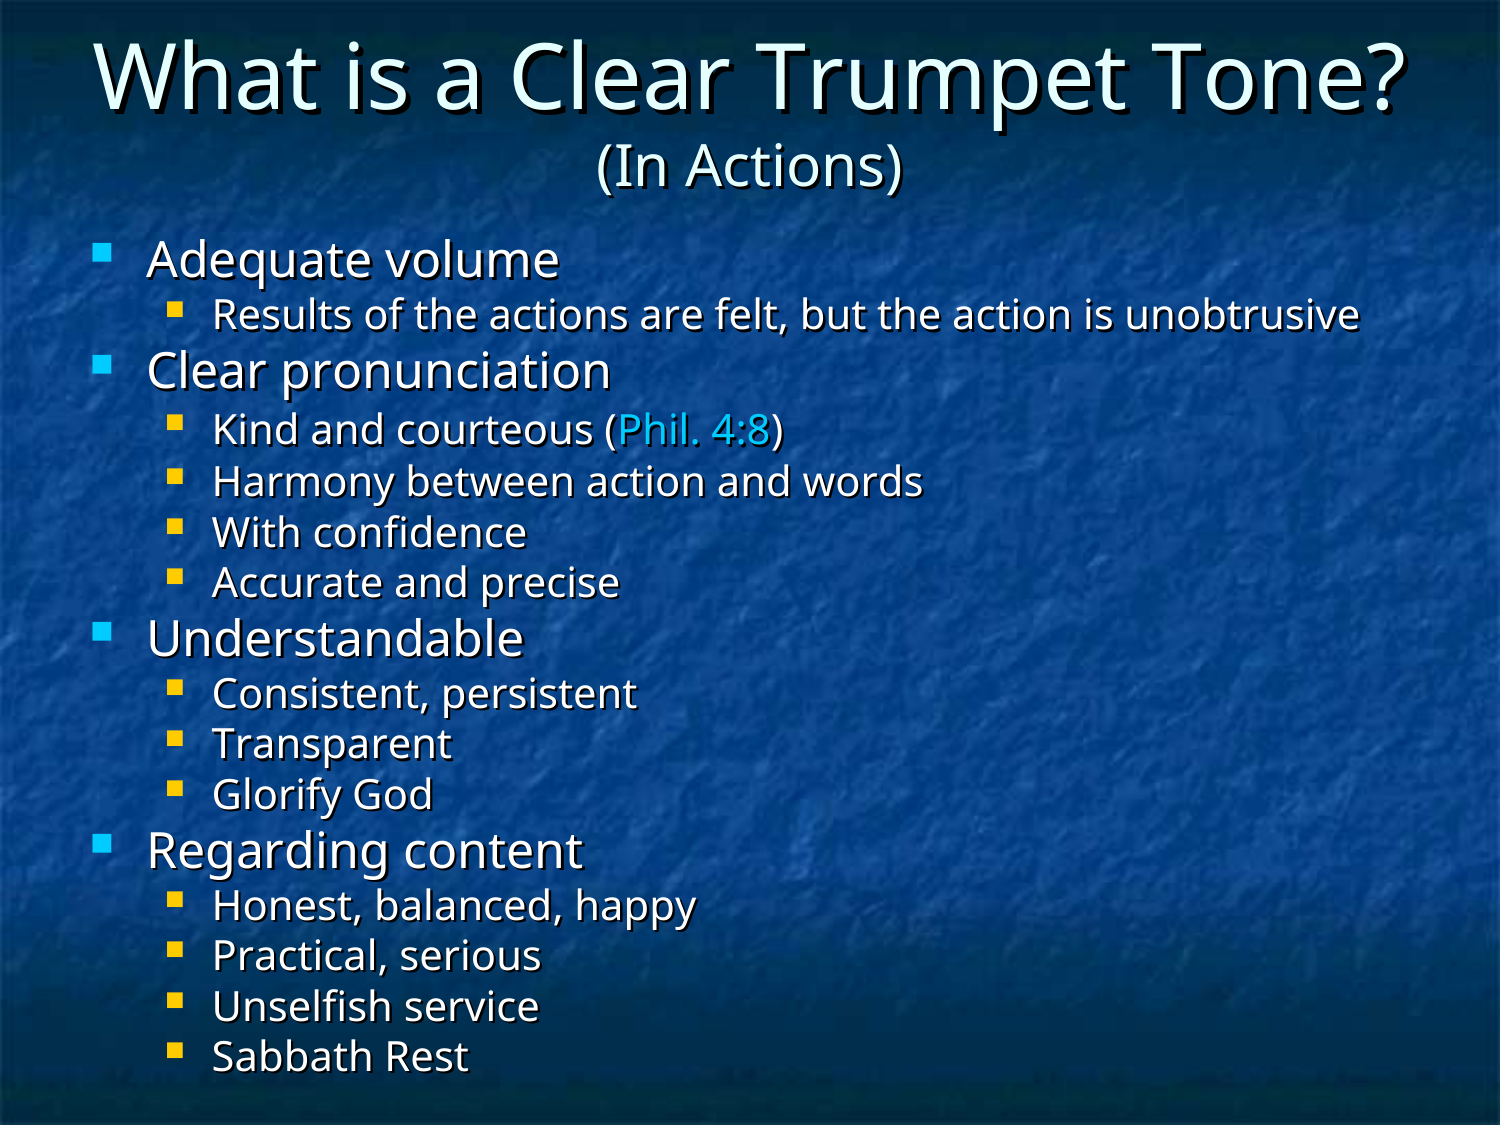

# What is a Clear Trumpet Tone? (In Actions)
Adequate volume
Results of the actions are felt, but the action is unobtrusive
Clear pronunciation
Kind and courteous (Phil. 4:8)
Harmony between action and words
With confidence
Accurate and precise
Understandable
Consistent, persistent
Transparent
Glorify God
Regarding content
Honest, balanced, happy
Practical, serious
Unselfish service
Sabbath Rest